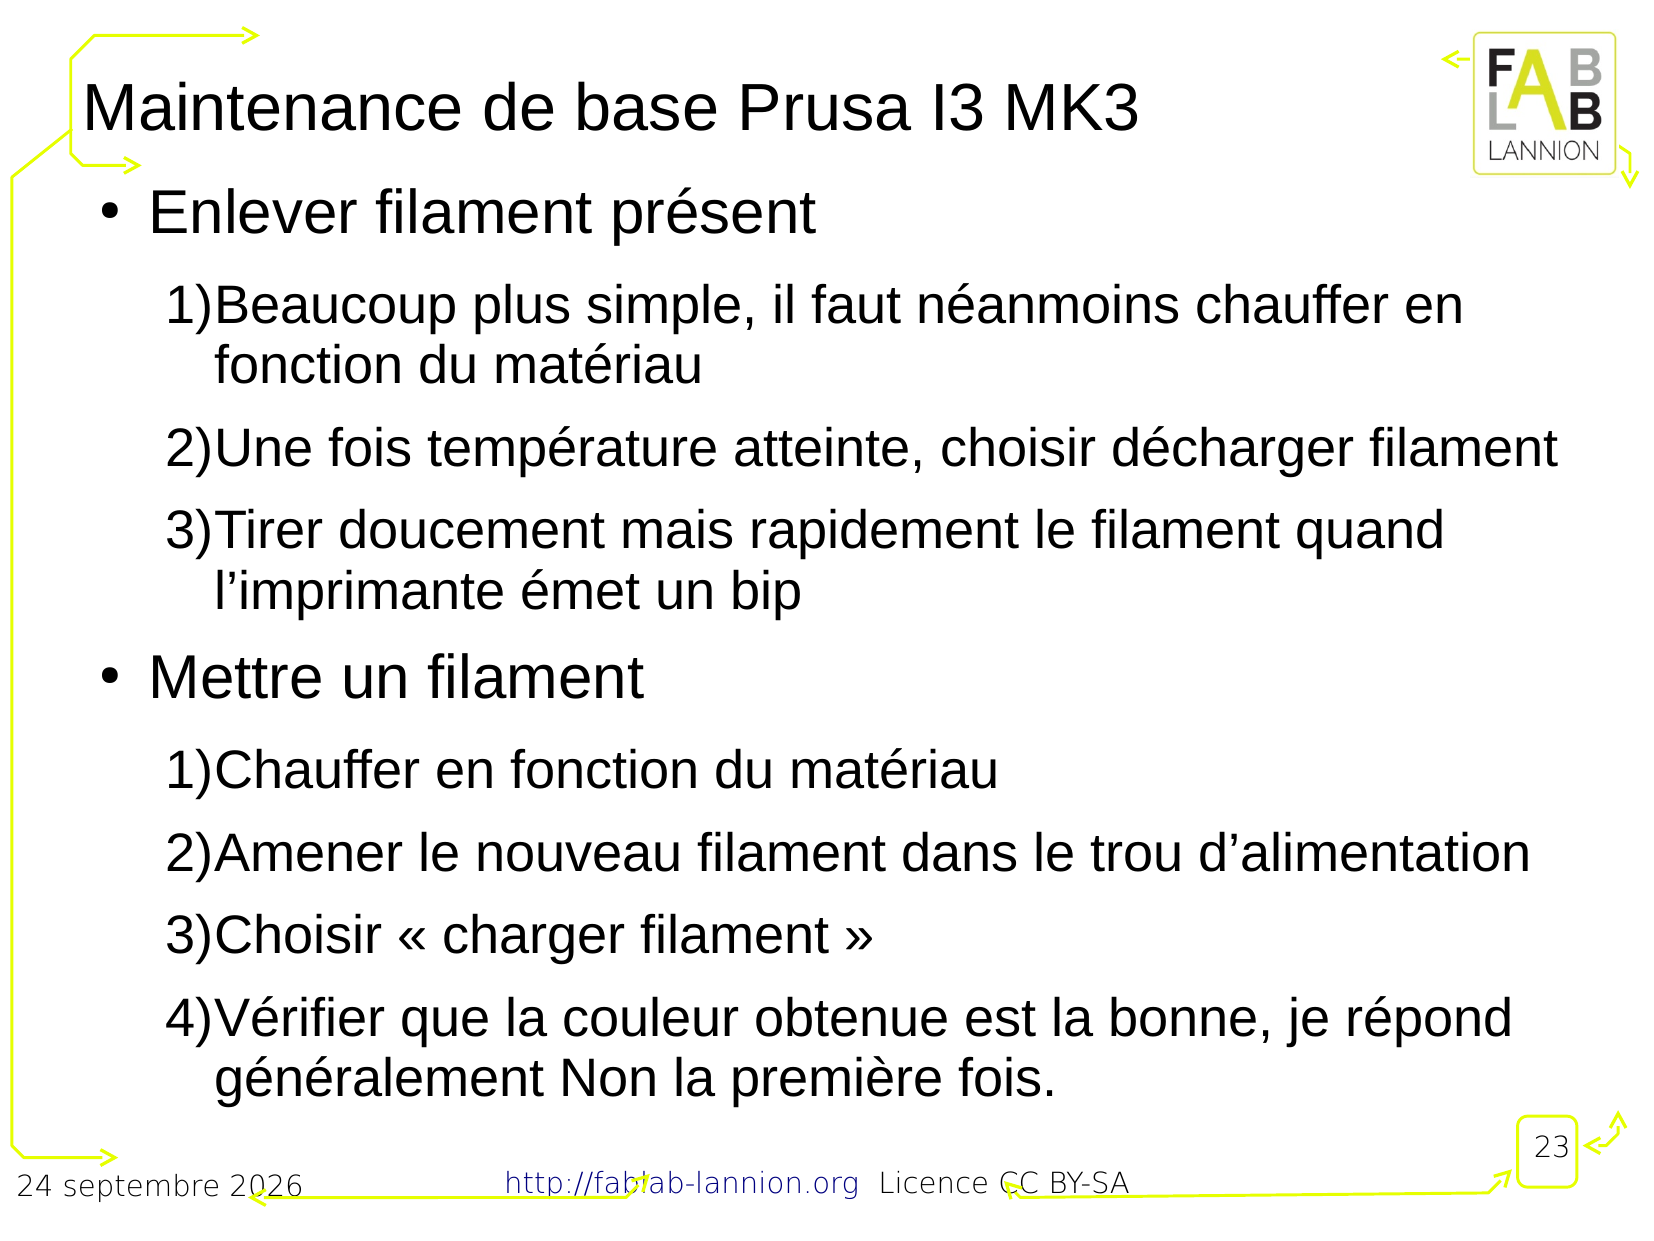

# Maintenance de base Prusa I3 MK3
Enlever filament présent
Beaucoup plus simple, il faut néanmoins chauffer en fonction du matériau
Une fois température atteinte, choisir décharger filament
Tirer doucement mais rapidement le filament quand l’imprimante émet un bip
Mettre un filament
Chauffer en fonction du matériau
Amener le nouveau filament dans le trou d’alimentation
Choisir « charger filament »
Vérifier que la couleur obtenue est la bonne, je répond généralement Non la première fois.
23